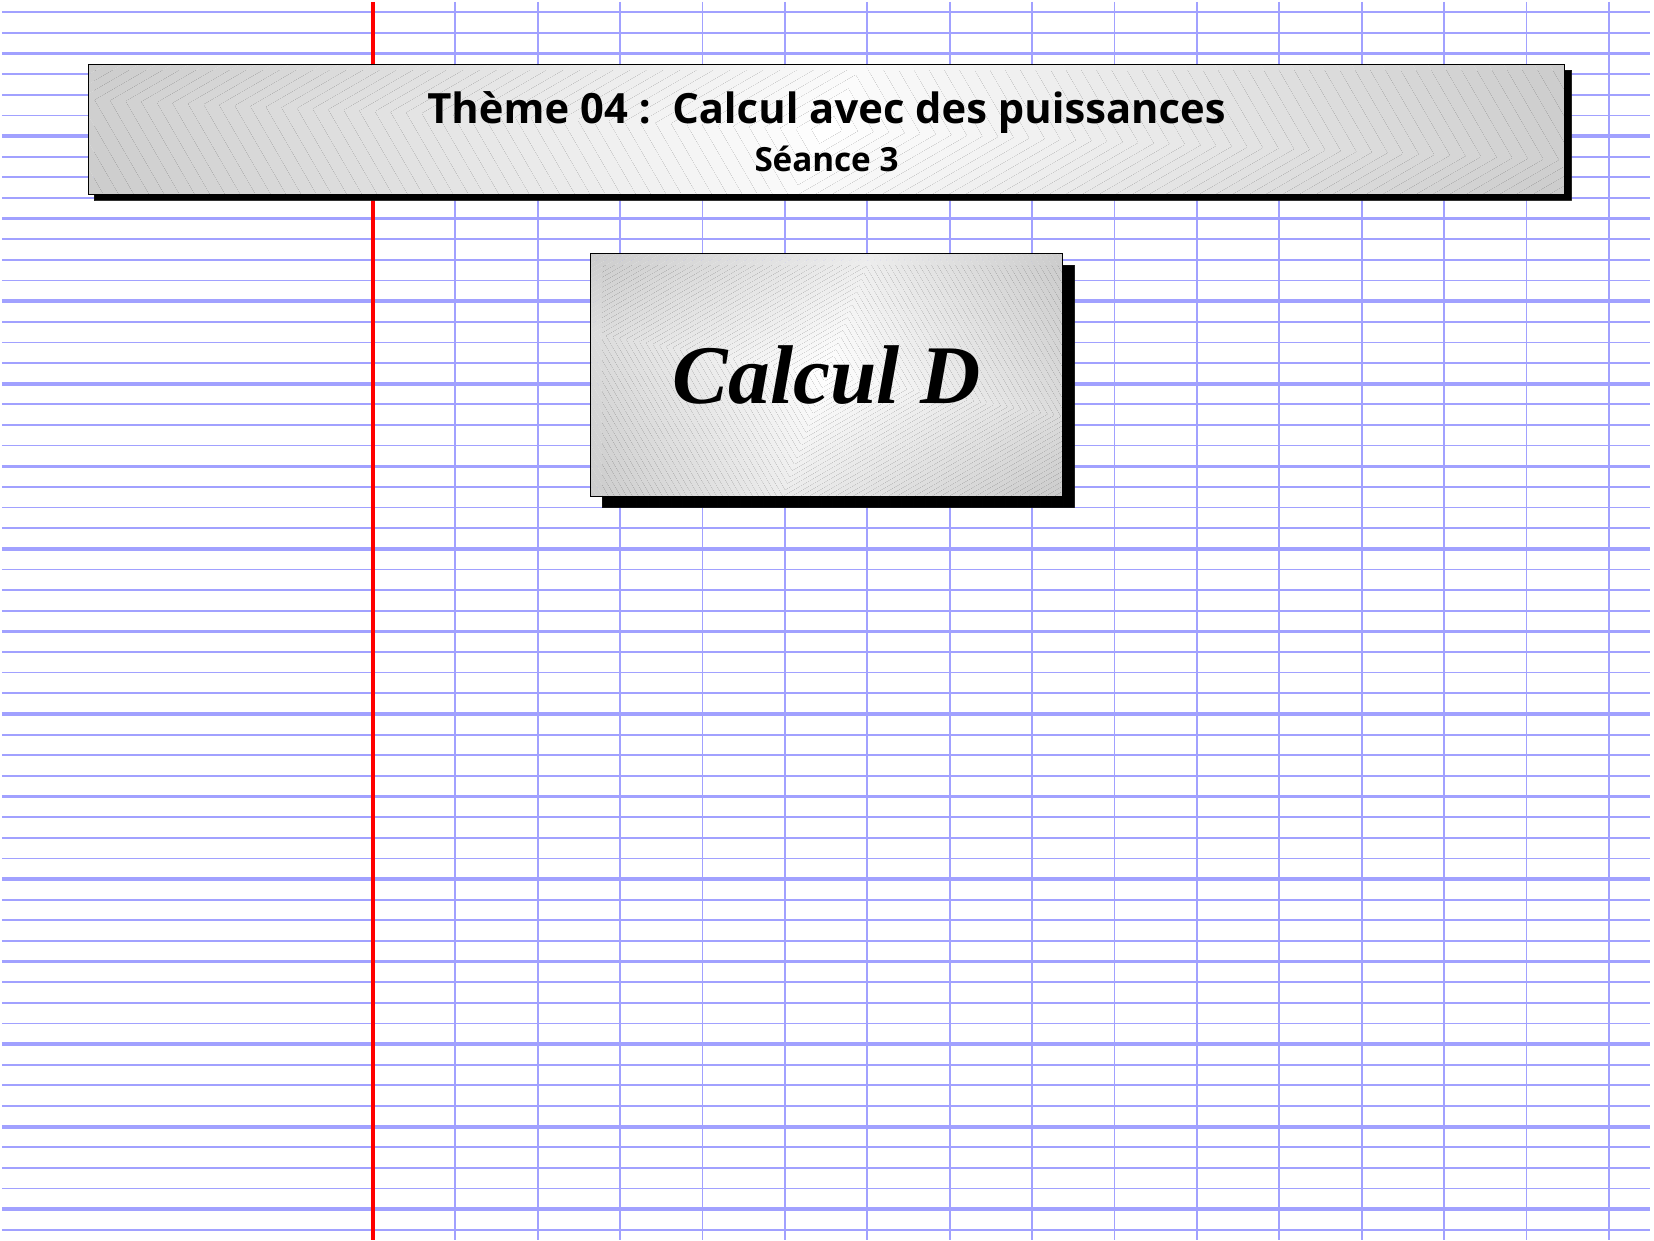

Thème 04 : Calcul avec des puissances
Séance 3
Calcul D